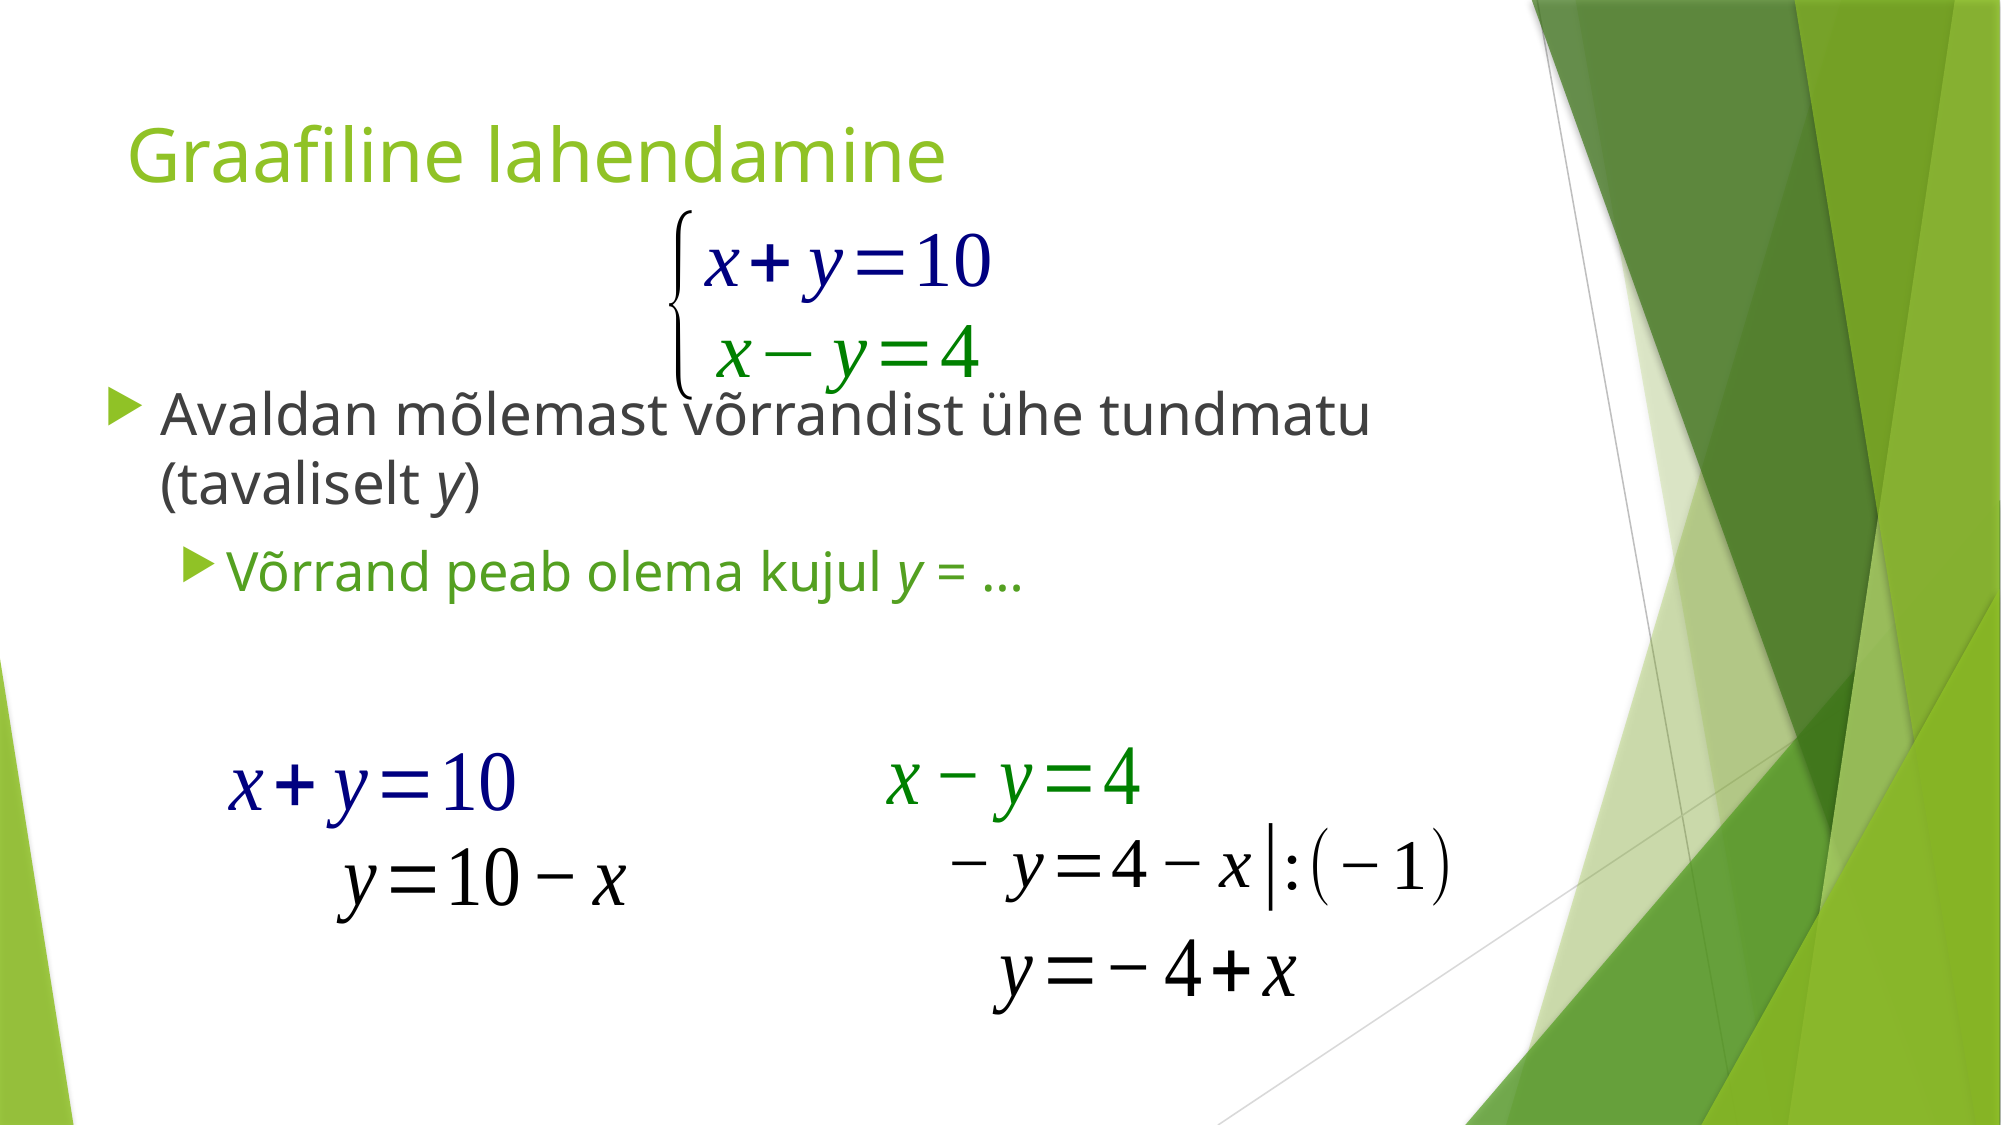

# Graafiline lahendamine
Avaldan mõlemast võrrandist ühe tundmatu (tavaliselt y)
Võrrand peab olema kujul y = …